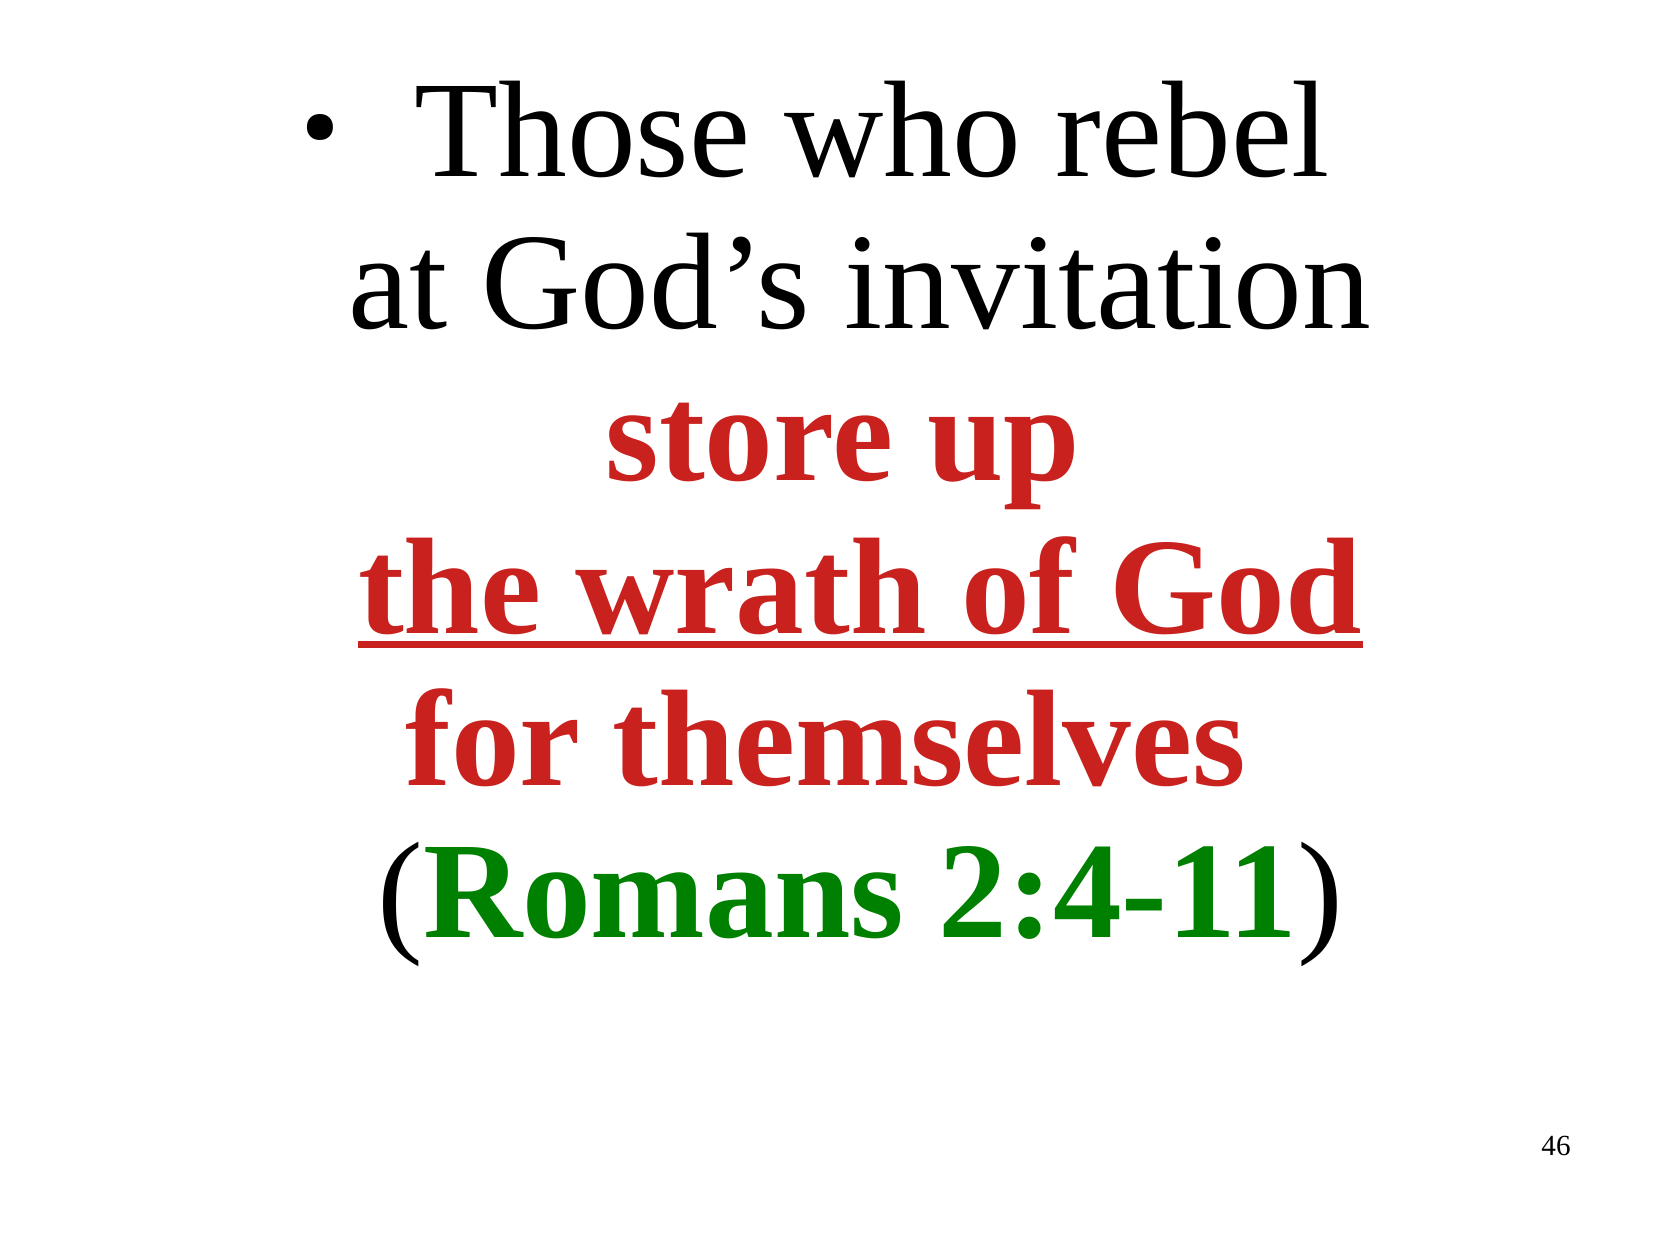

# Those who rebel at God’s invitation store up the wrath of God for themselves (Romans 2:4-11)
46